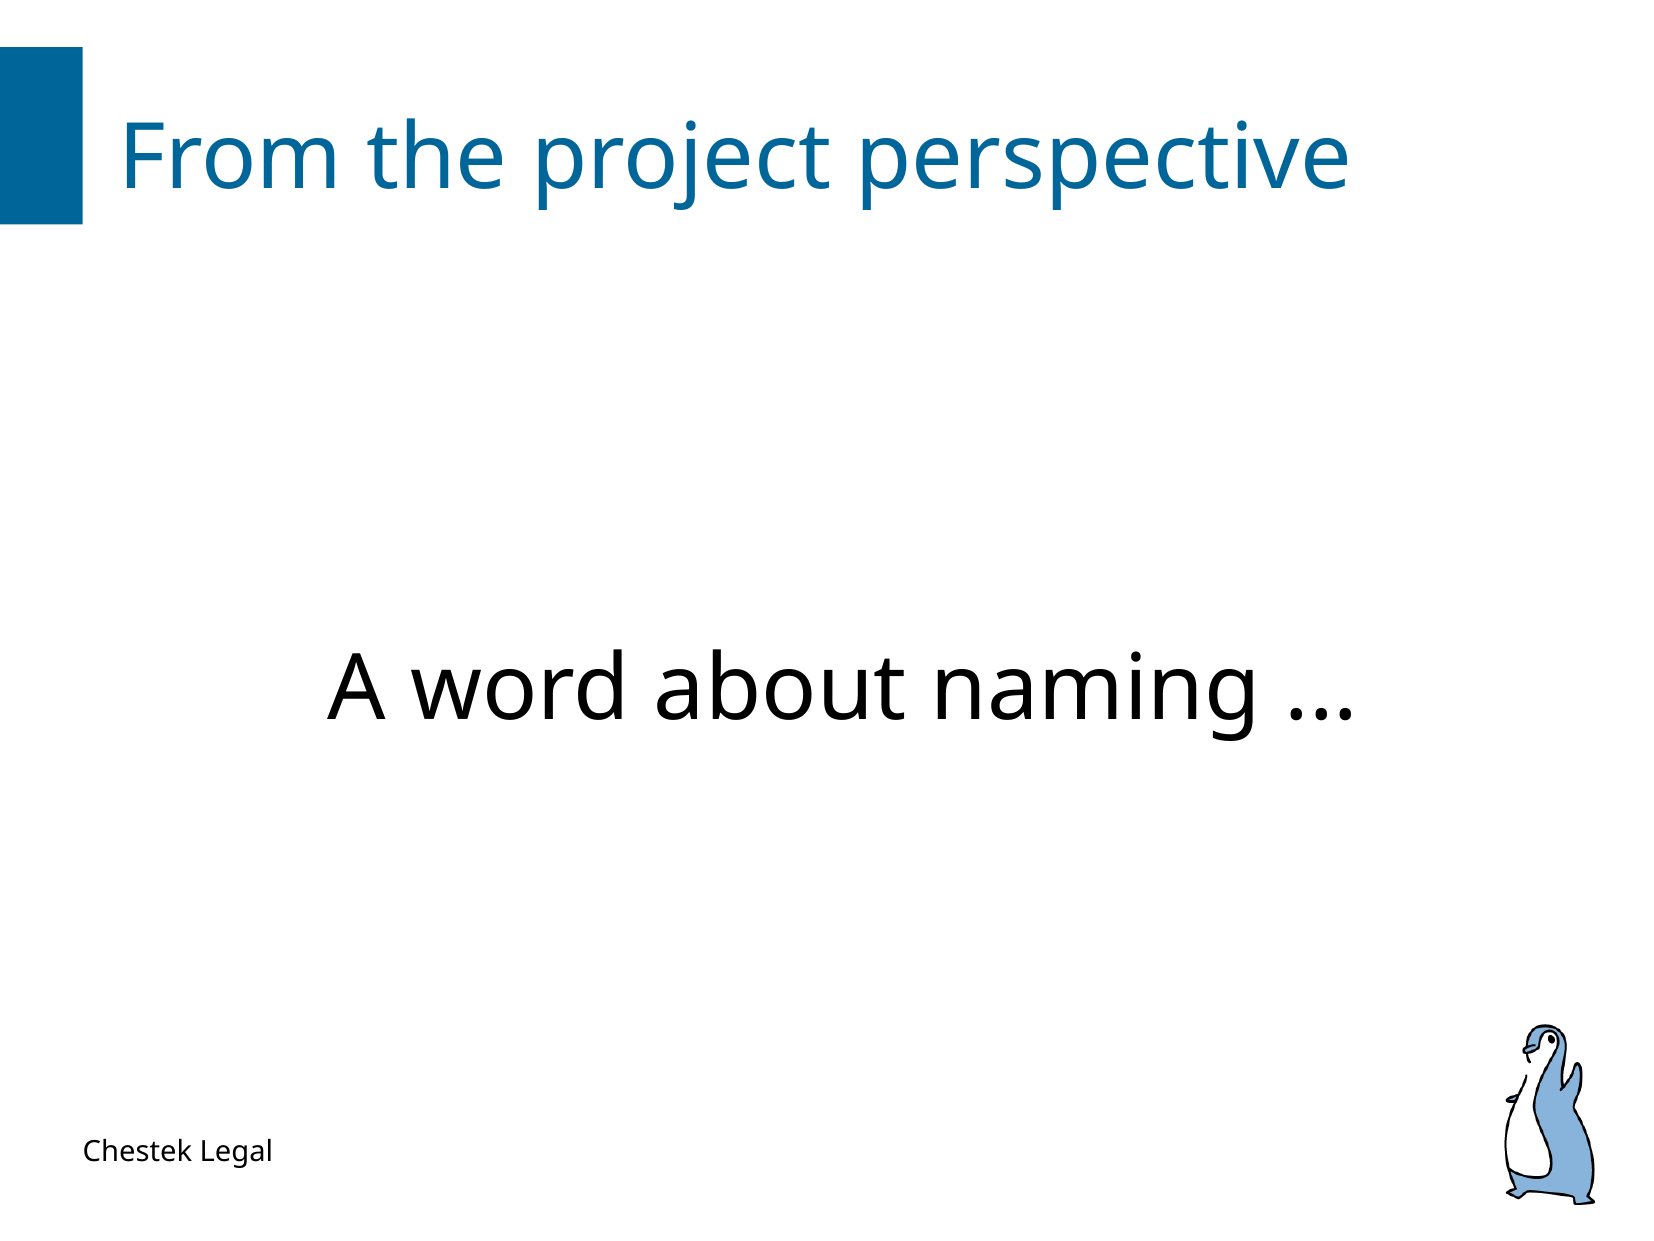

# From the project perspective
A word about naming ...
11